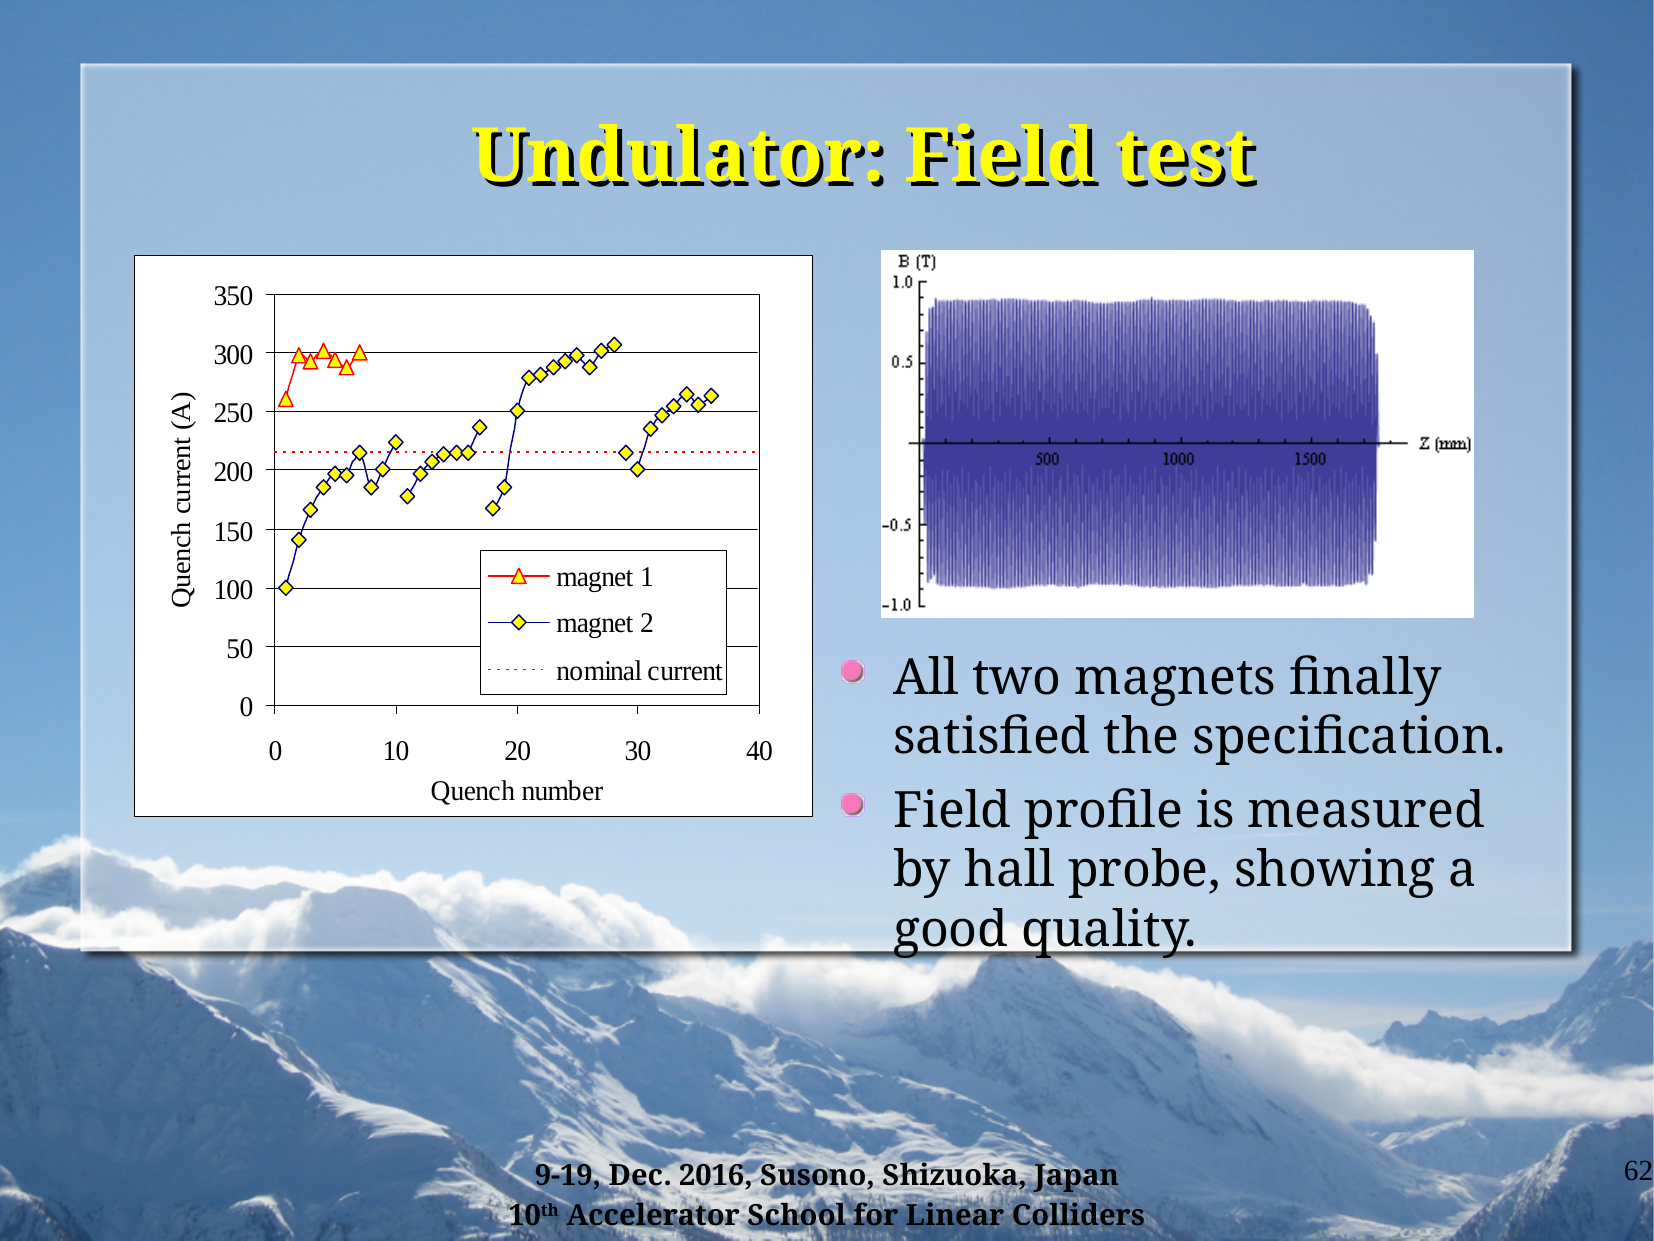

# Undulator: Field test
All two magnets finally satisfied the specification.
Field profile is measured by hall probe, showing a good quality.
62